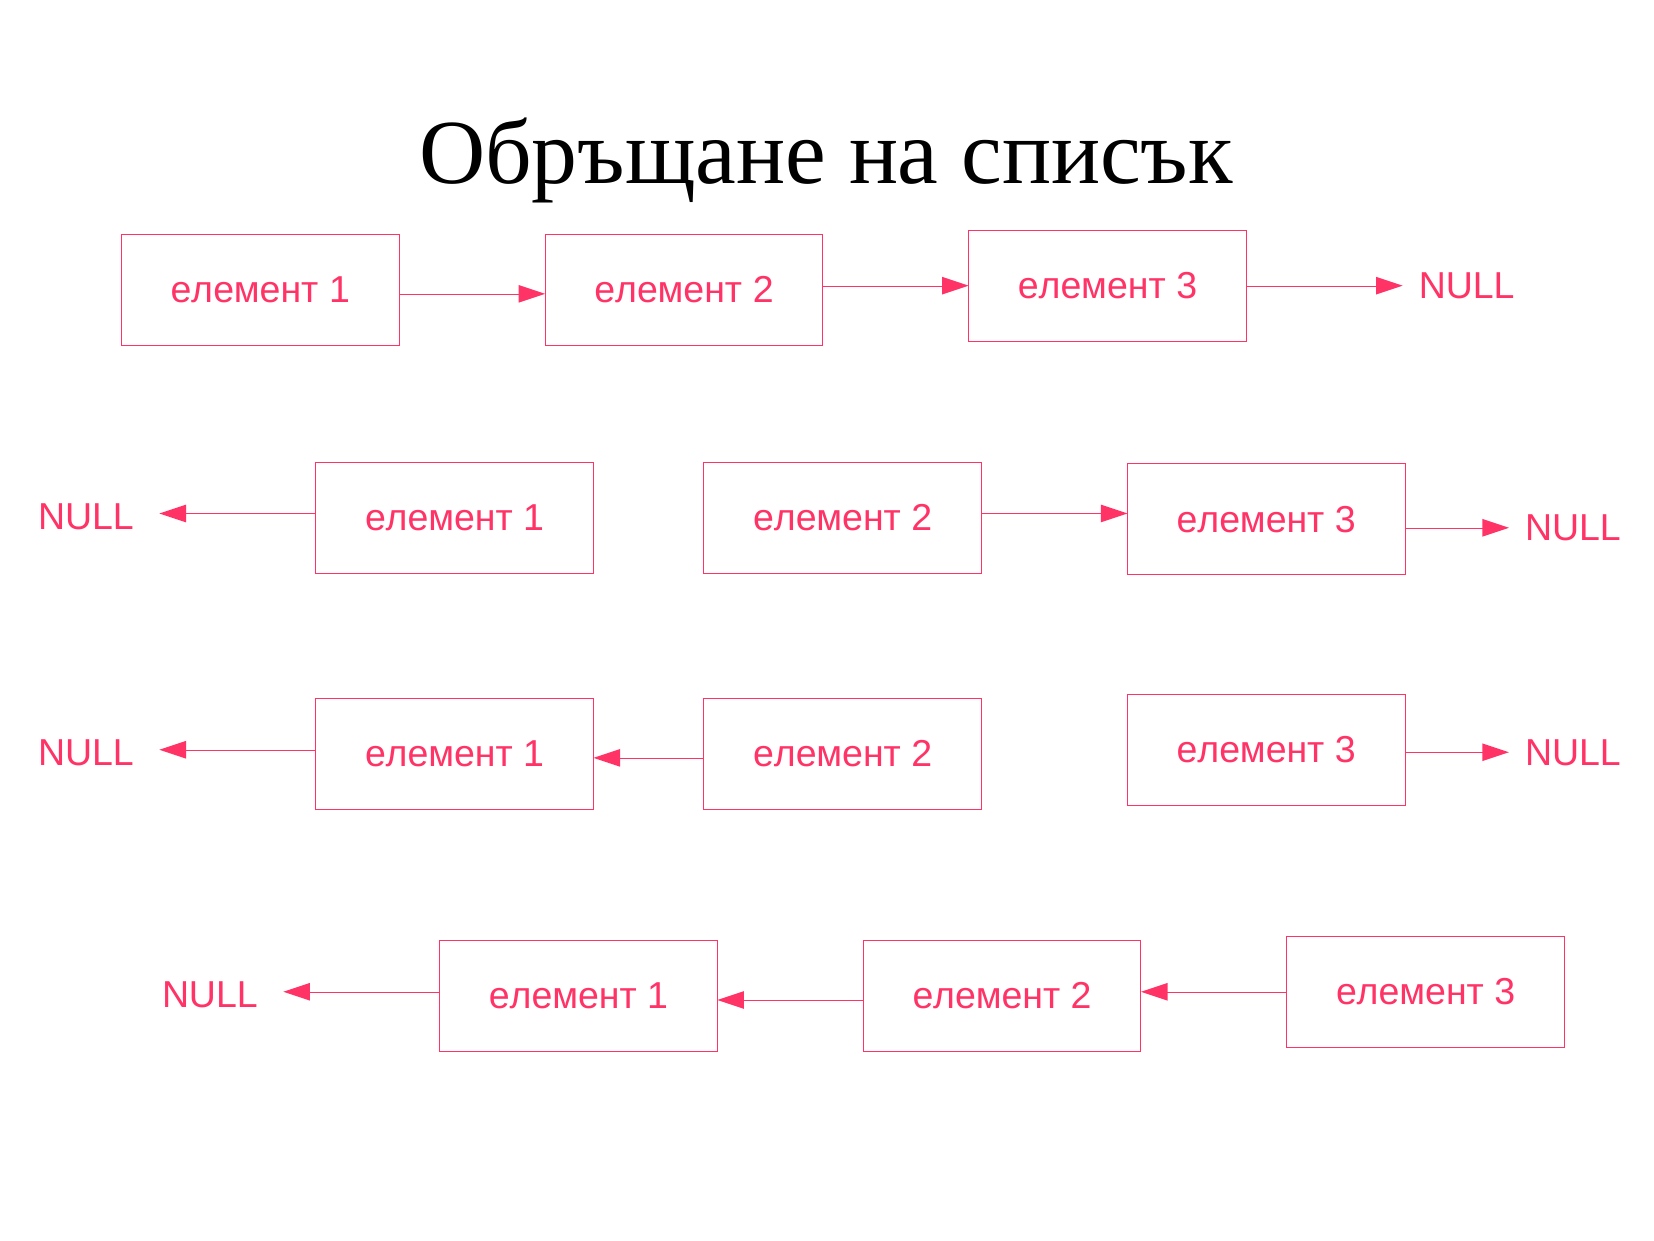

# Обръщане на списък
елемент 3
NULL
елемент 1
елемент 2
NULL
eлемент 1
eлемент 2
елемент 3
NULL
елемент 3
NULL
NULL
елемент 1
елемент 2
елемент 3
NULL
елемент 1
елемент 2